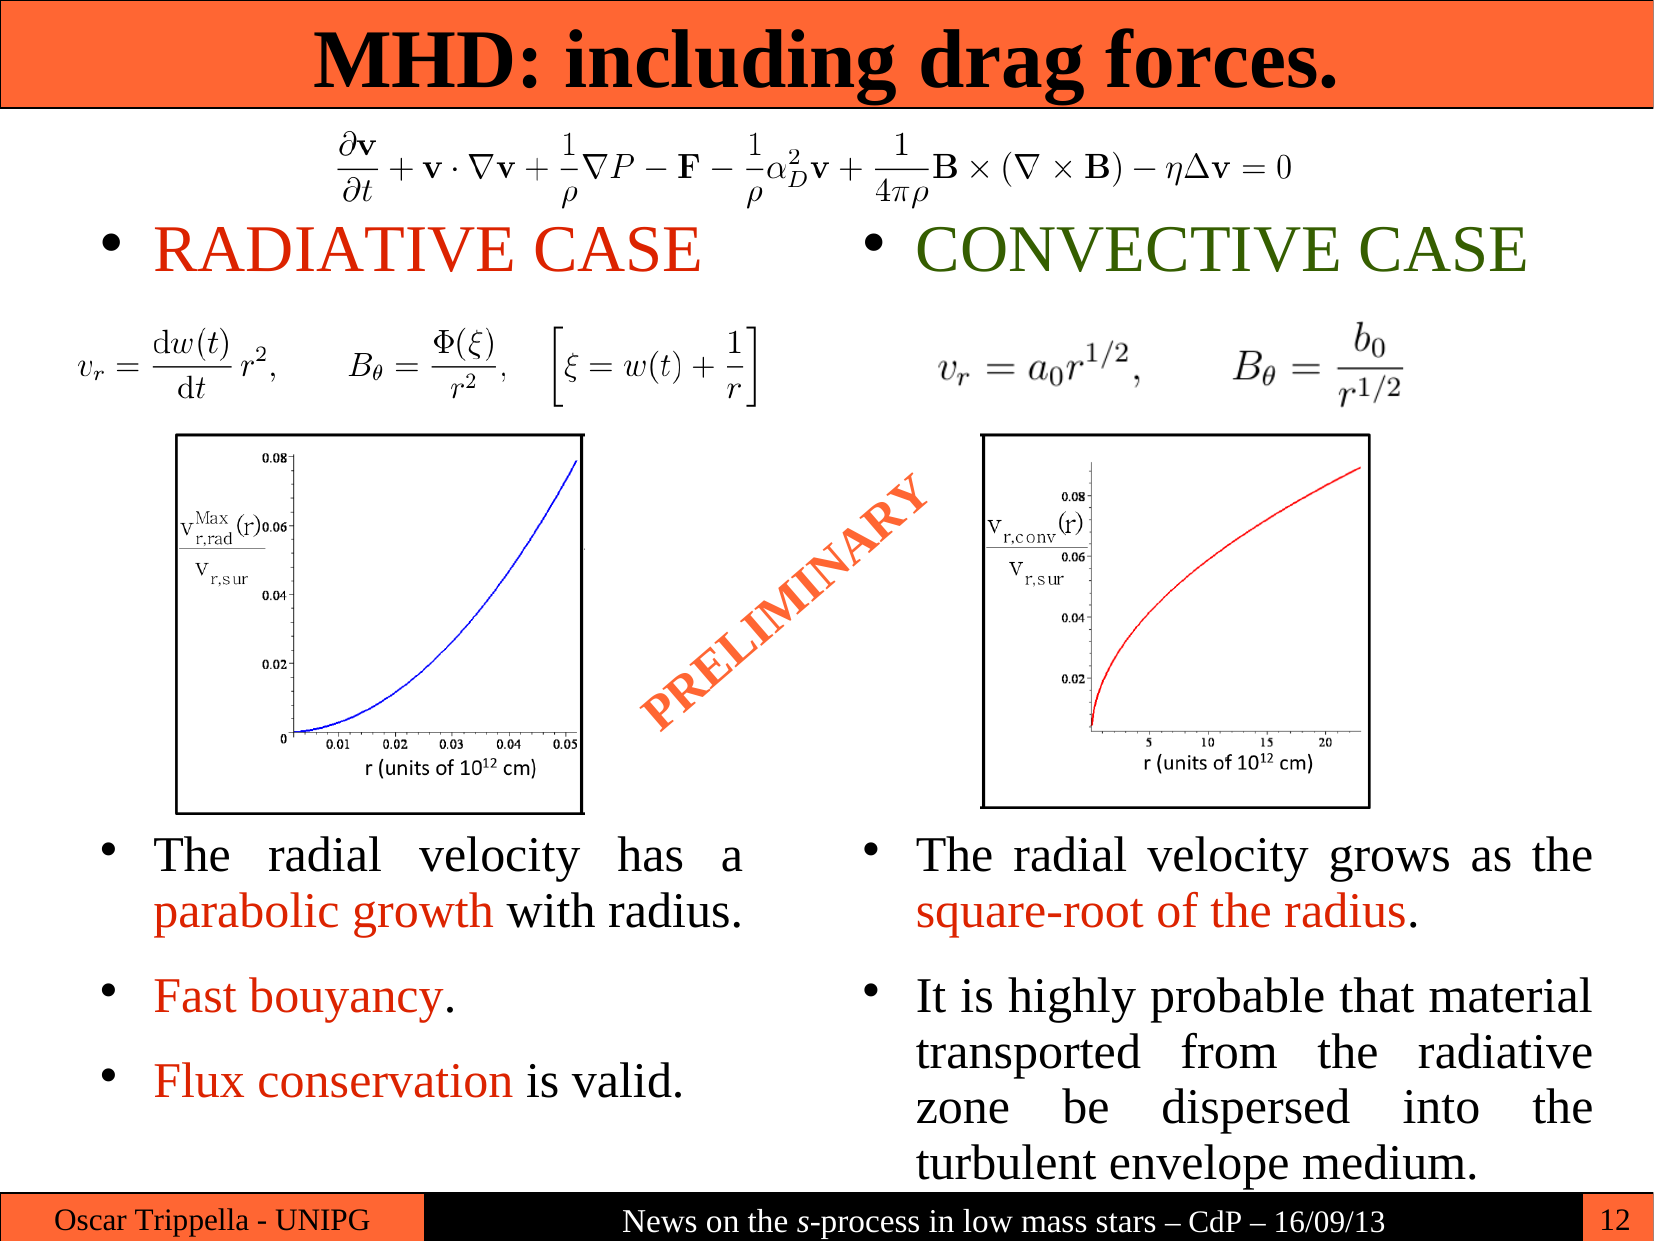

MHD: including drag forces.
# RADIATIVE CASE
The radial velocity has a parabolic growth with radius.
Fast bouyancy.
Flux conservation is valid.
CONVECTIVE CASE
The radial velocity grows as the square-root of the radius.
It is highly probable that material transported from the radiative zone be dispersed into the turbulent envelope medium.
PRELIMINARY
Oscar Trippella - UNIPG
News on the s-process in low mass stars – CdP – 16/09/13
12